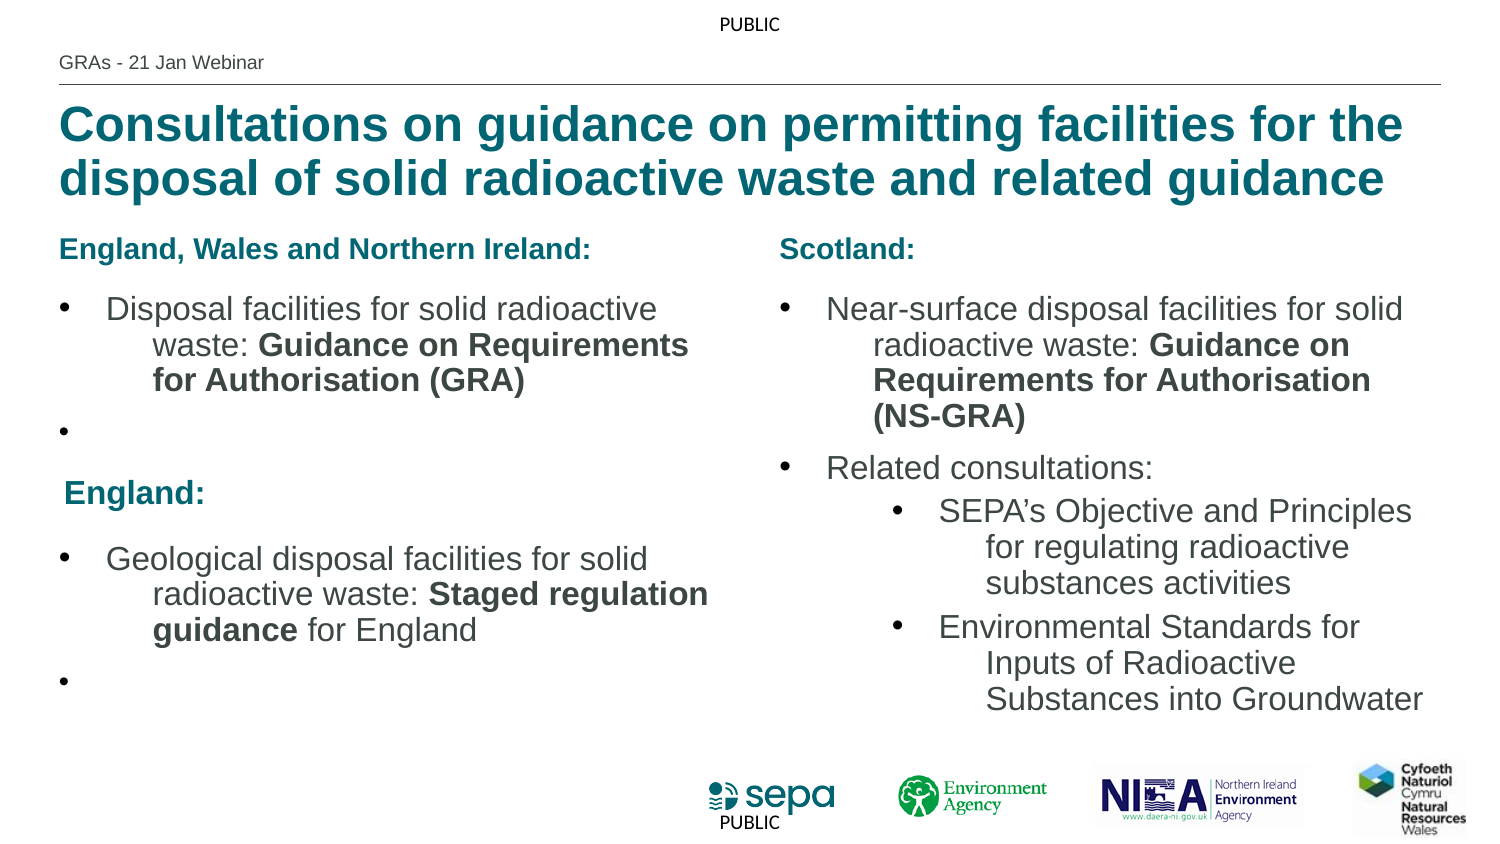

GRAs - 21 Jan Webinar
# Consultations on guidance on permitting facilities for the disposal of solid radioactive waste and related guidance
England, Wales and Northern Ireland:
Scotland:
Disposal facilities for solid radioactive waste: Guidance on Requirements for Authorisation (GRA)
Near-surface disposal facilities for solid radioactive waste: Guidance on Requirements for Authorisation
(NS-GRA)
Related consultations:
SEPA’s Objective and Principles for regulating radioactive substances activities
Environmental Standards for Inputs of Radioactive Substances into Groundwater
England:
Geological disposal facilities for solid radioactive waste: Staged regulation guidance for England